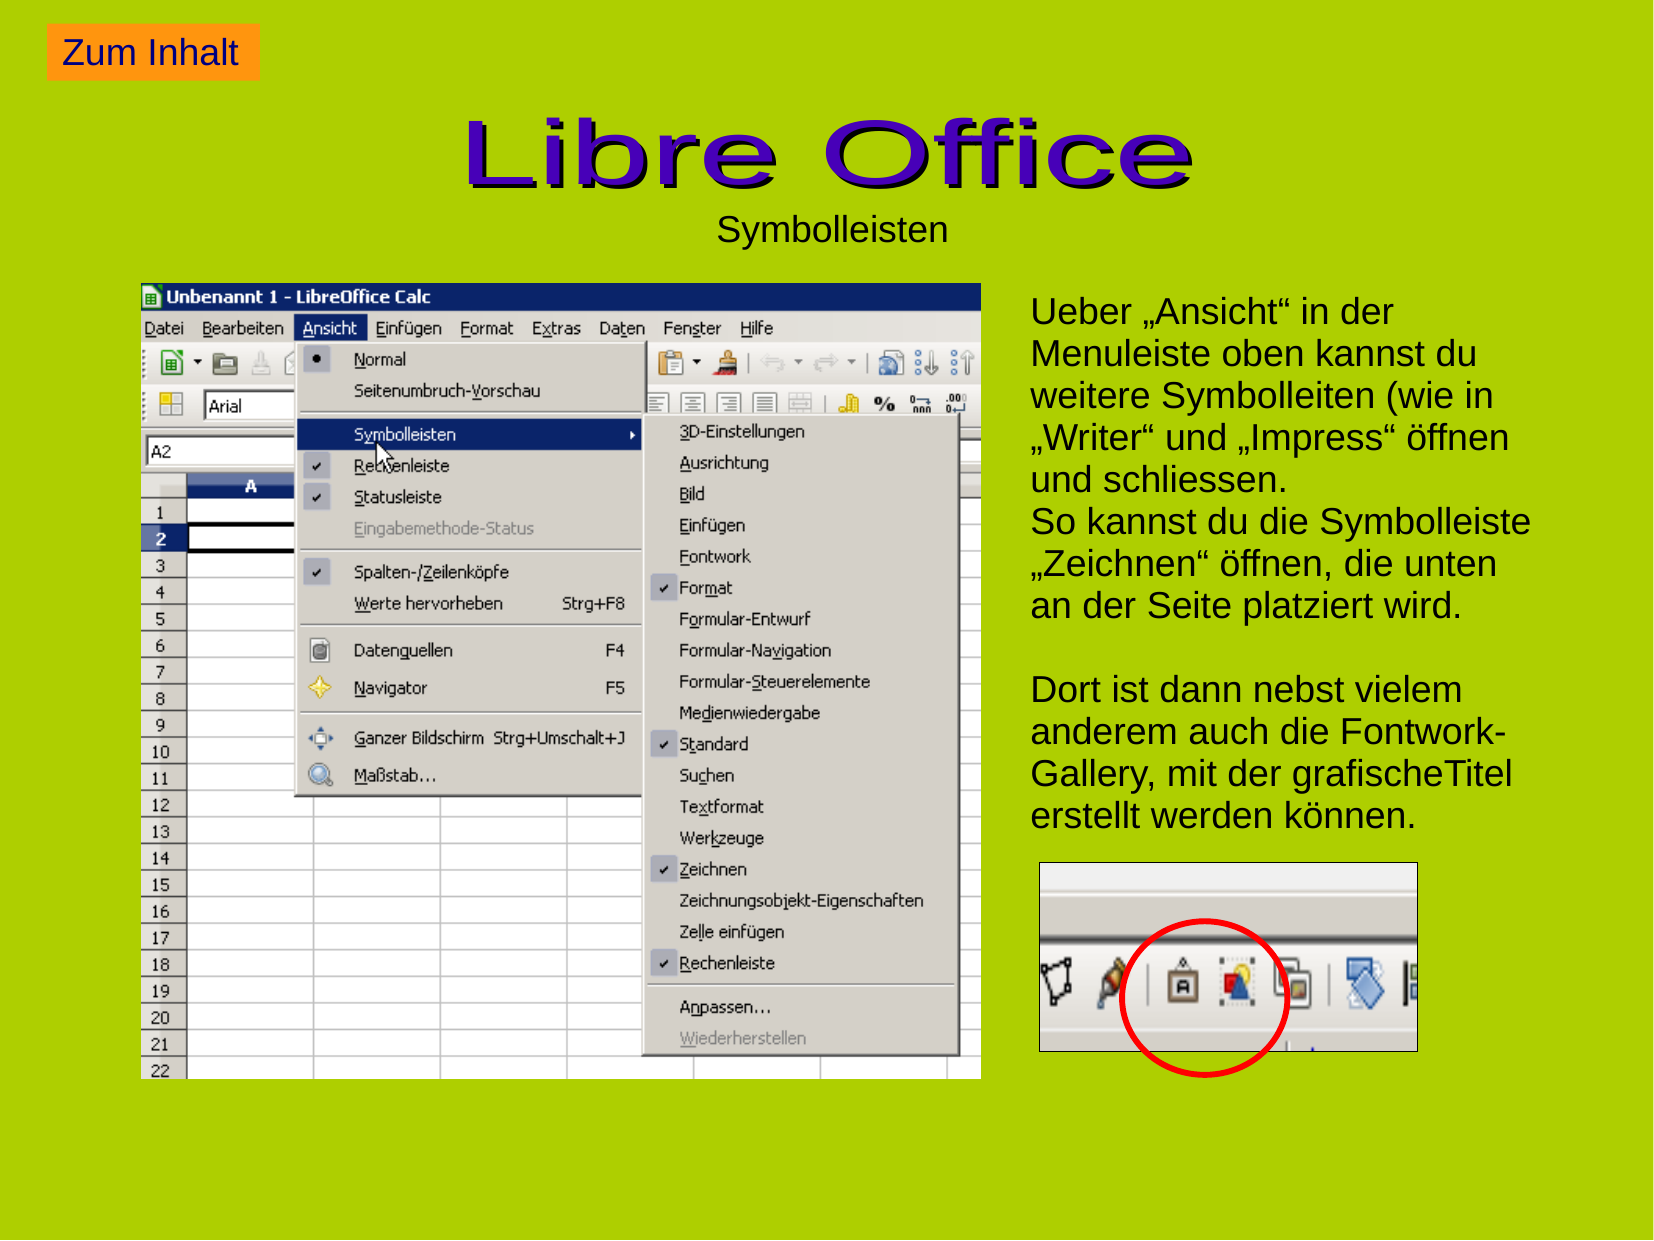

Zum Inhalt
# Libre Office
Symbolleisten
Ueber „Ansicht“ in der Menuleiste oben kannst du weitere Symbolleiten (wie in „Writer“ und „Impress“ öffnen und schliessen.
So kannst du die Symbolleiste „Zeichnen“ öffnen, die unten an der Seite platziert wird.
Dort ist dann nebst vielem anderem auch die Fontwork-Gallery, mit der grafischeTitel erstellt werden können.